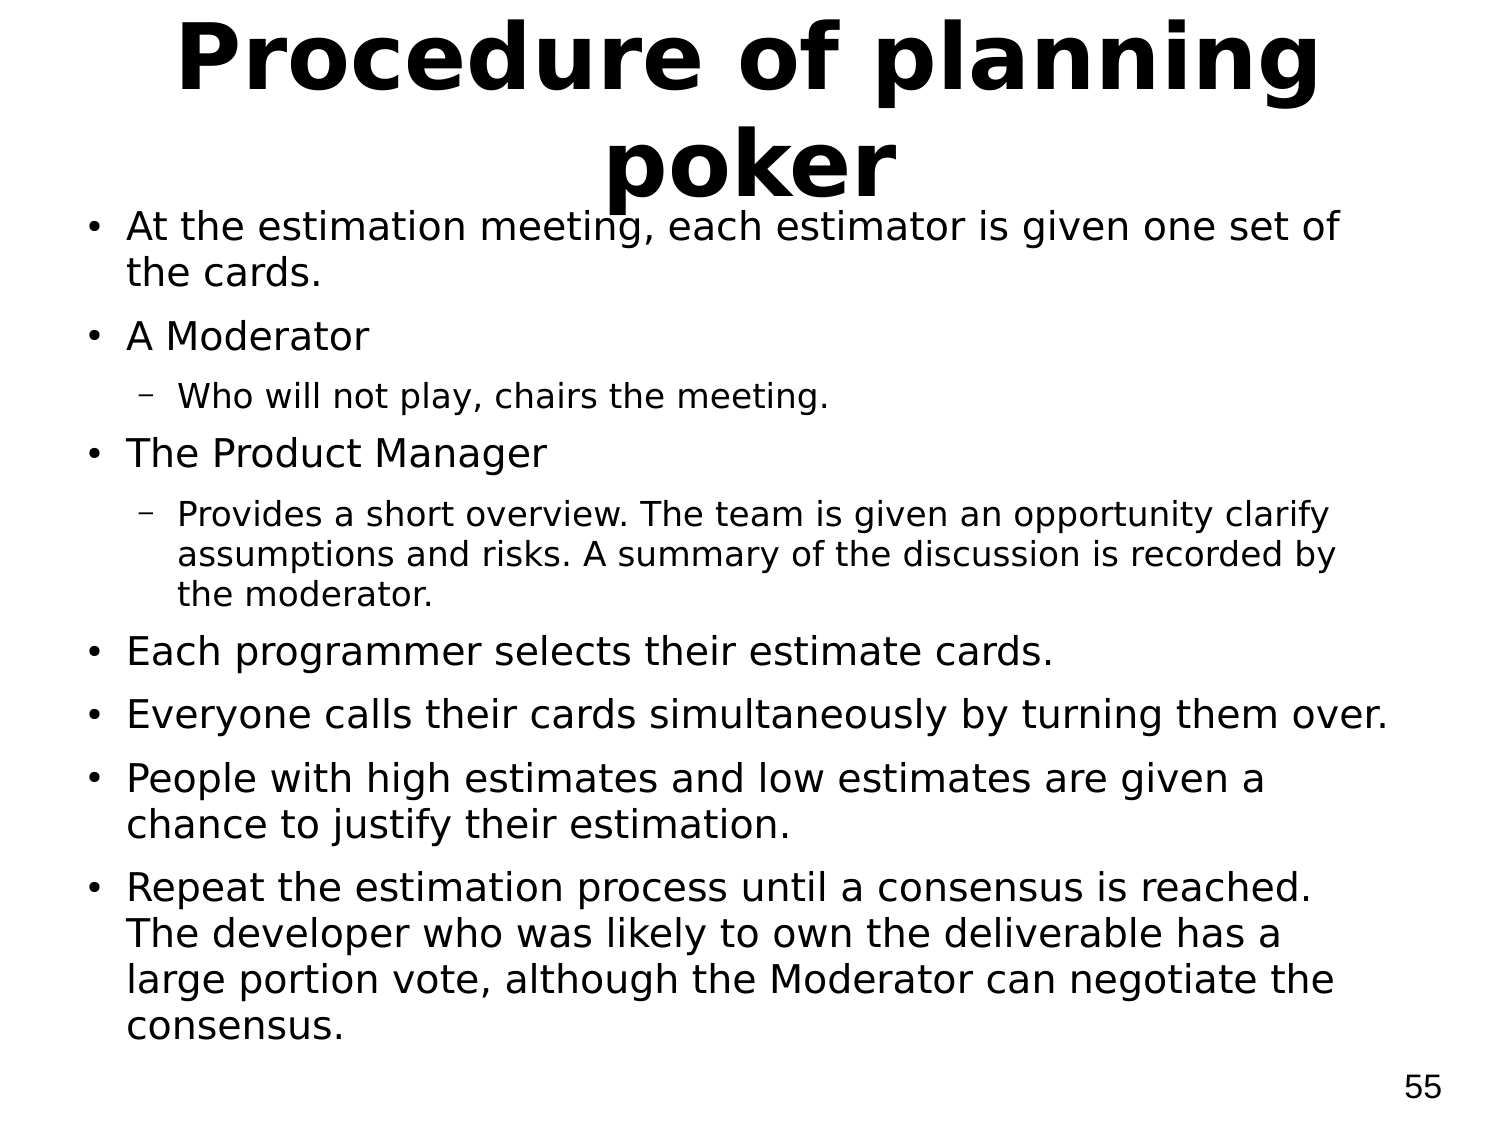

# Procedure of planning poker
At the estimation meeting, each estimator is given one set of the cards.
A Moderator
Who will not play, chairs the meeting.
The Product Manager
Provides a short overview. The team is given an opportunity clarify assumptions and risks. A summary of the discussion is recorded by the moderator.
Each programmer selects their estimate cards.
Everyone calls their cards simultaneously by turning them over.
People with high estimates and low estimates are given a chance to justify their estimation.
Repeat the estimation process until a consensus is reached. The developer who was likely to own the deliverable has a large portion vote, although the Moderator can negotiate the consensus.